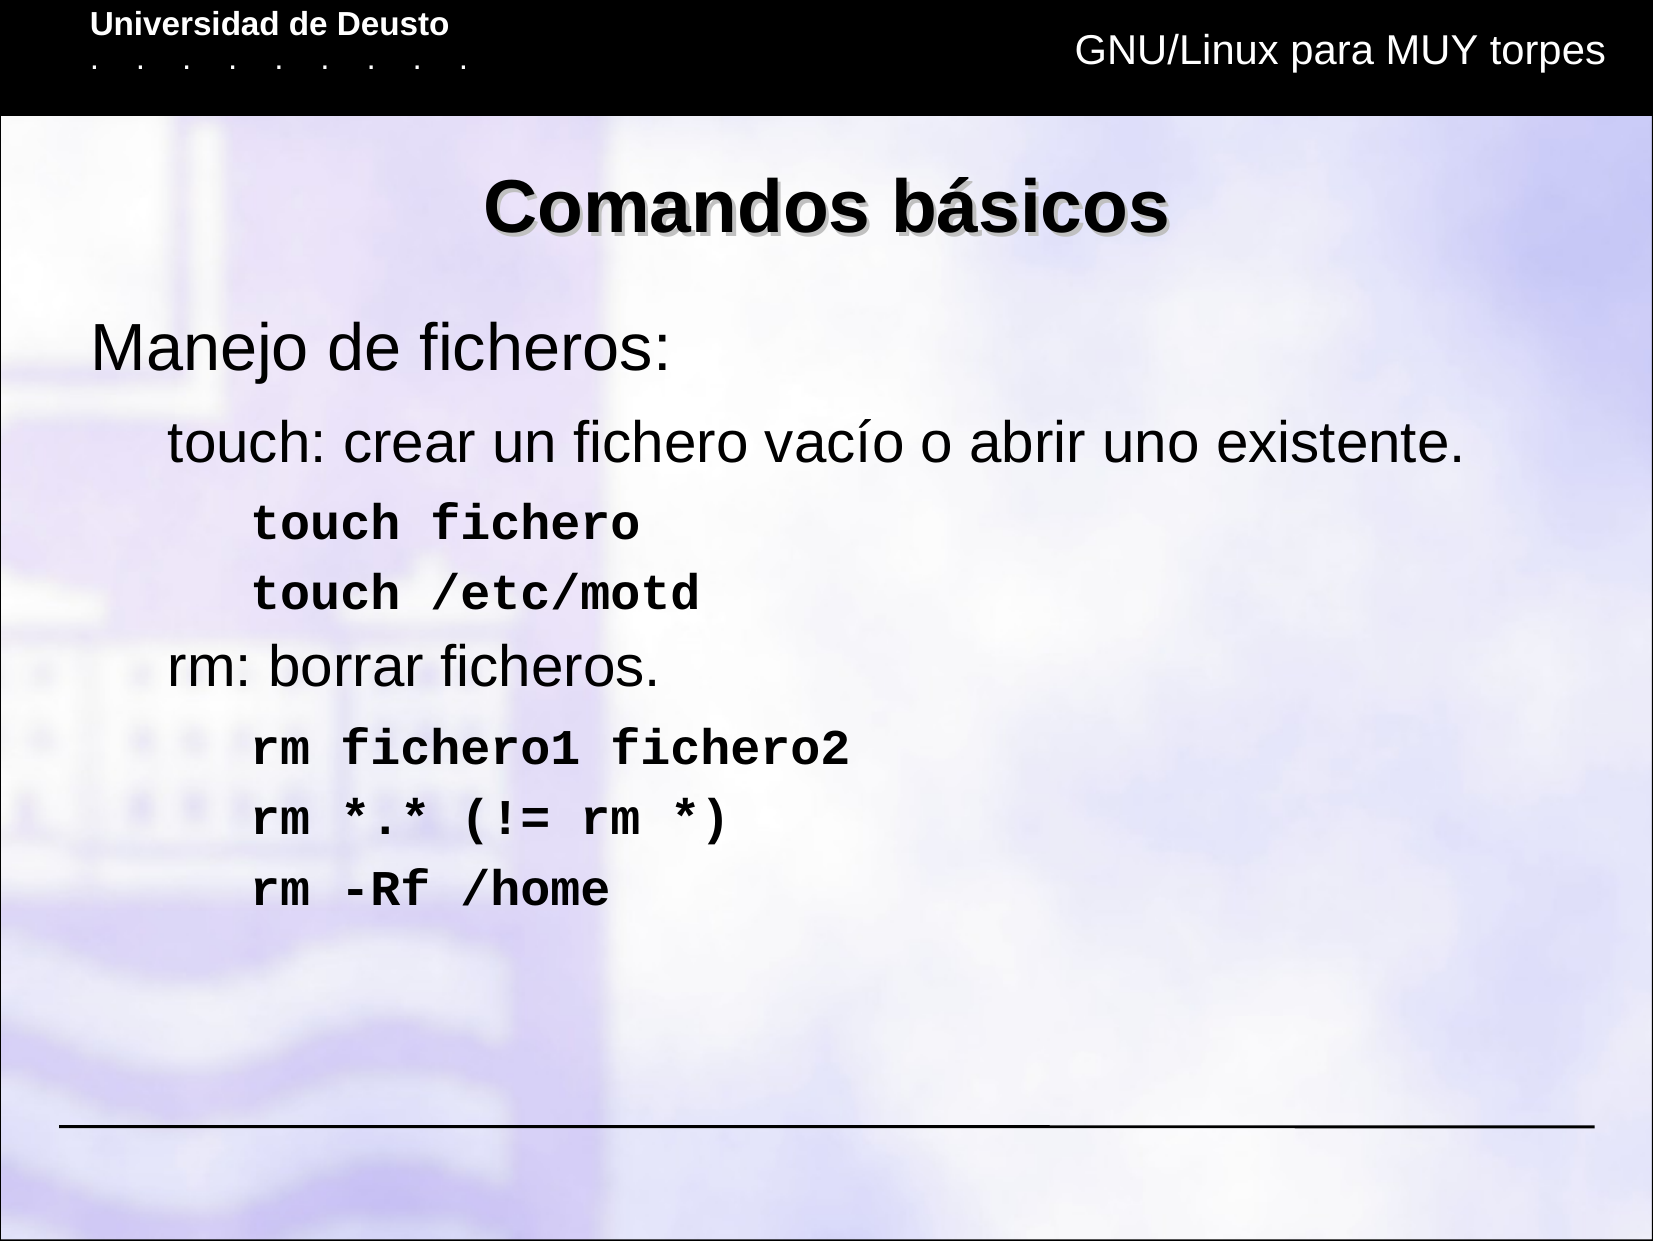

# Comandos básicos
Manejo de ficheros:
touch: crear un fichero vacío o abrir uno existente.
touch fichero
touch /etc/motd
rm: borrar ficheros.
rm fichero1 fichero2
rm *.* (!= rm *)
rm -Rf /home